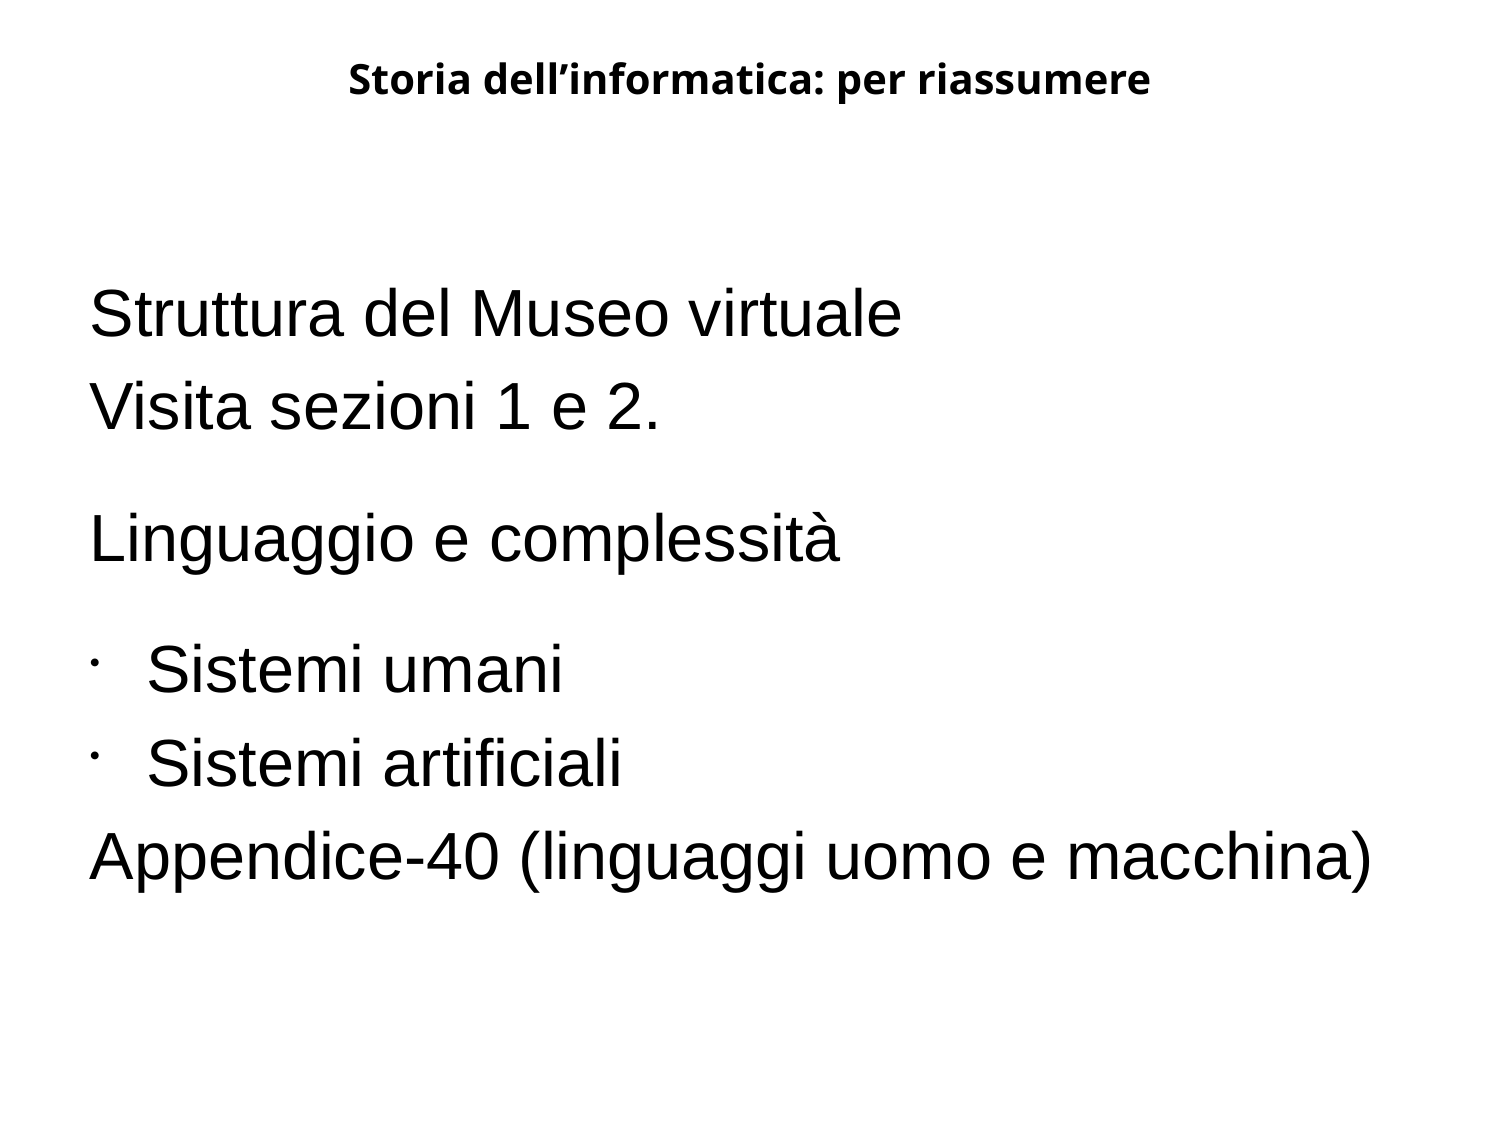

# Storia dell’informatica: per riassumere
Struttura del Museo virtuale
Visita sezioni 1 e 2.
Linguaggio e complessità
Sistemi umani
Sistemi artificiali
Appendice-40 (linguaggi uomo e macchina)